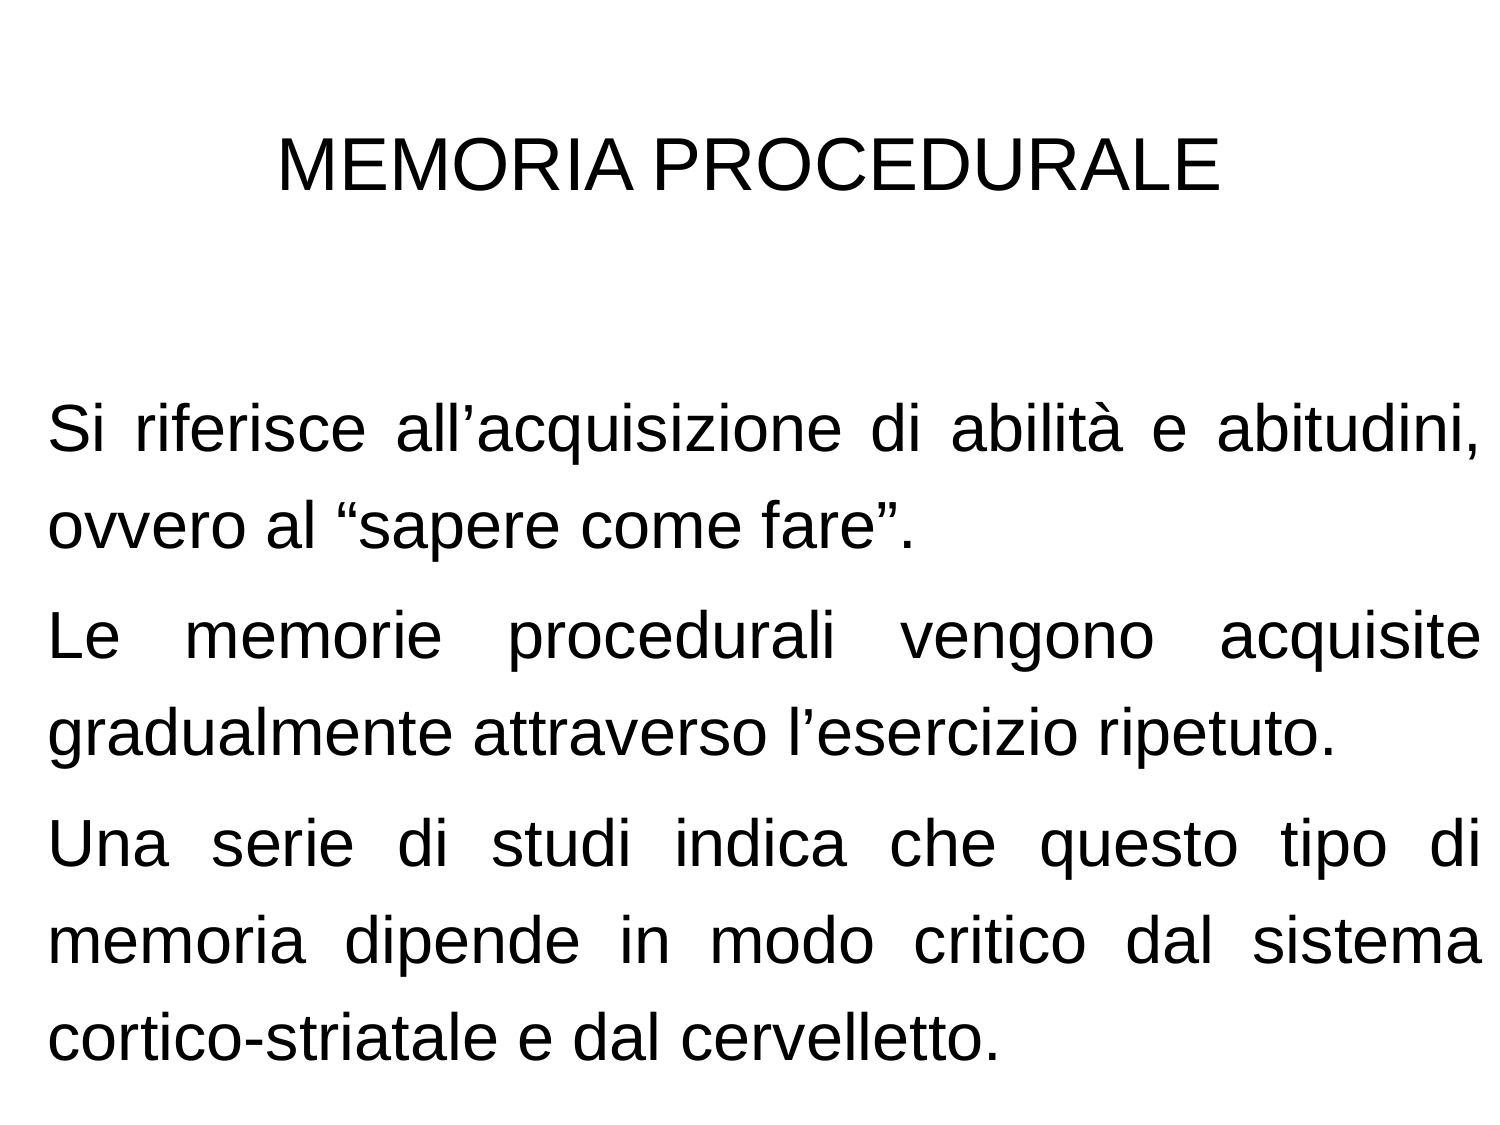

# MEMORIA PROCEDURALE
Si riferisce all’acquisizione di abilità e abitudini, ovvero al “sapere come fare”.
Le memorie procedurali vengono acquisite gradualmente attraverso l’esercizio ripetuto.
Una serie di studi indica che questo tipo di memoria dipende in modo critico dal sistema cortico-striatale e dal cervelletto.